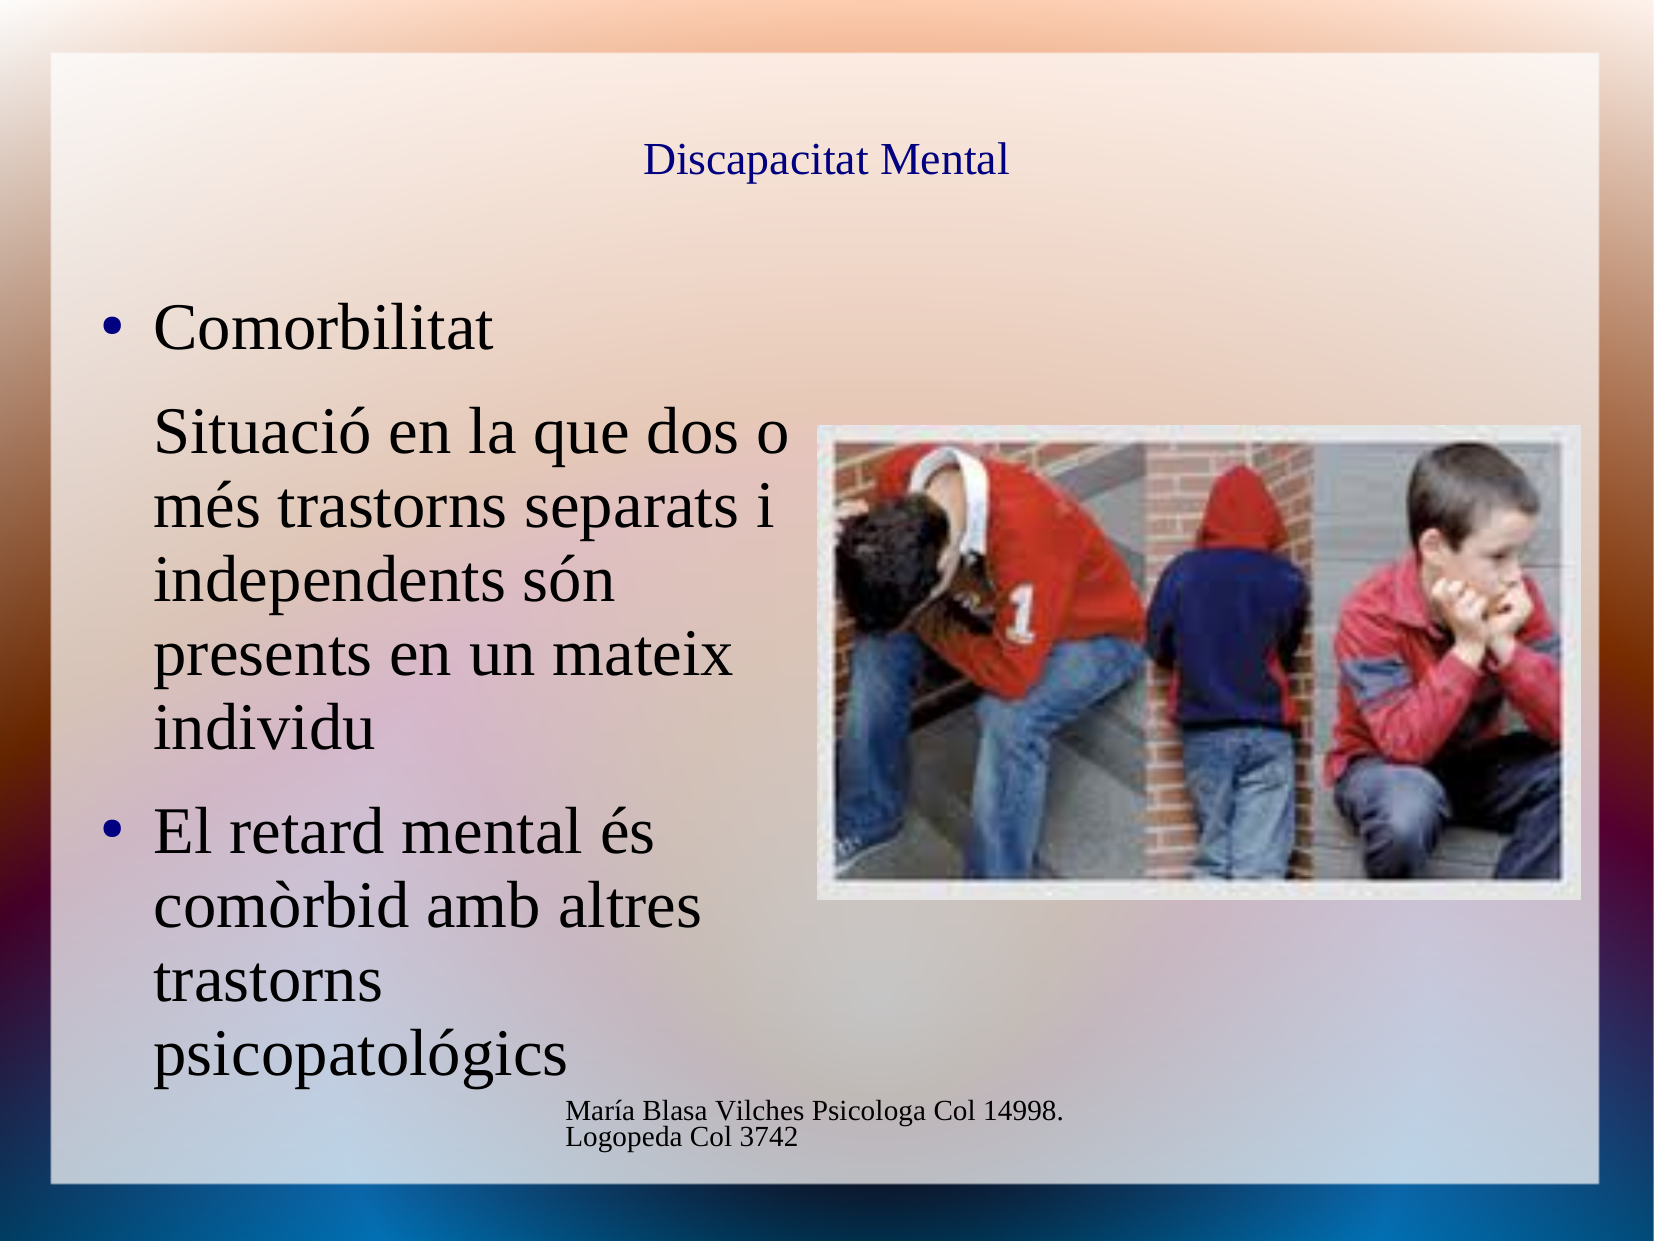

# Discapacitat Mental
Comorbilitat
Situació en la que dos o més trastorns separats i independents són presents en un mateix individu
El retard mental és comòrbid amb altres trastorns psicopatológics
María Blasa Vilches Psicologa Col 14998. Logopeda Col 3742